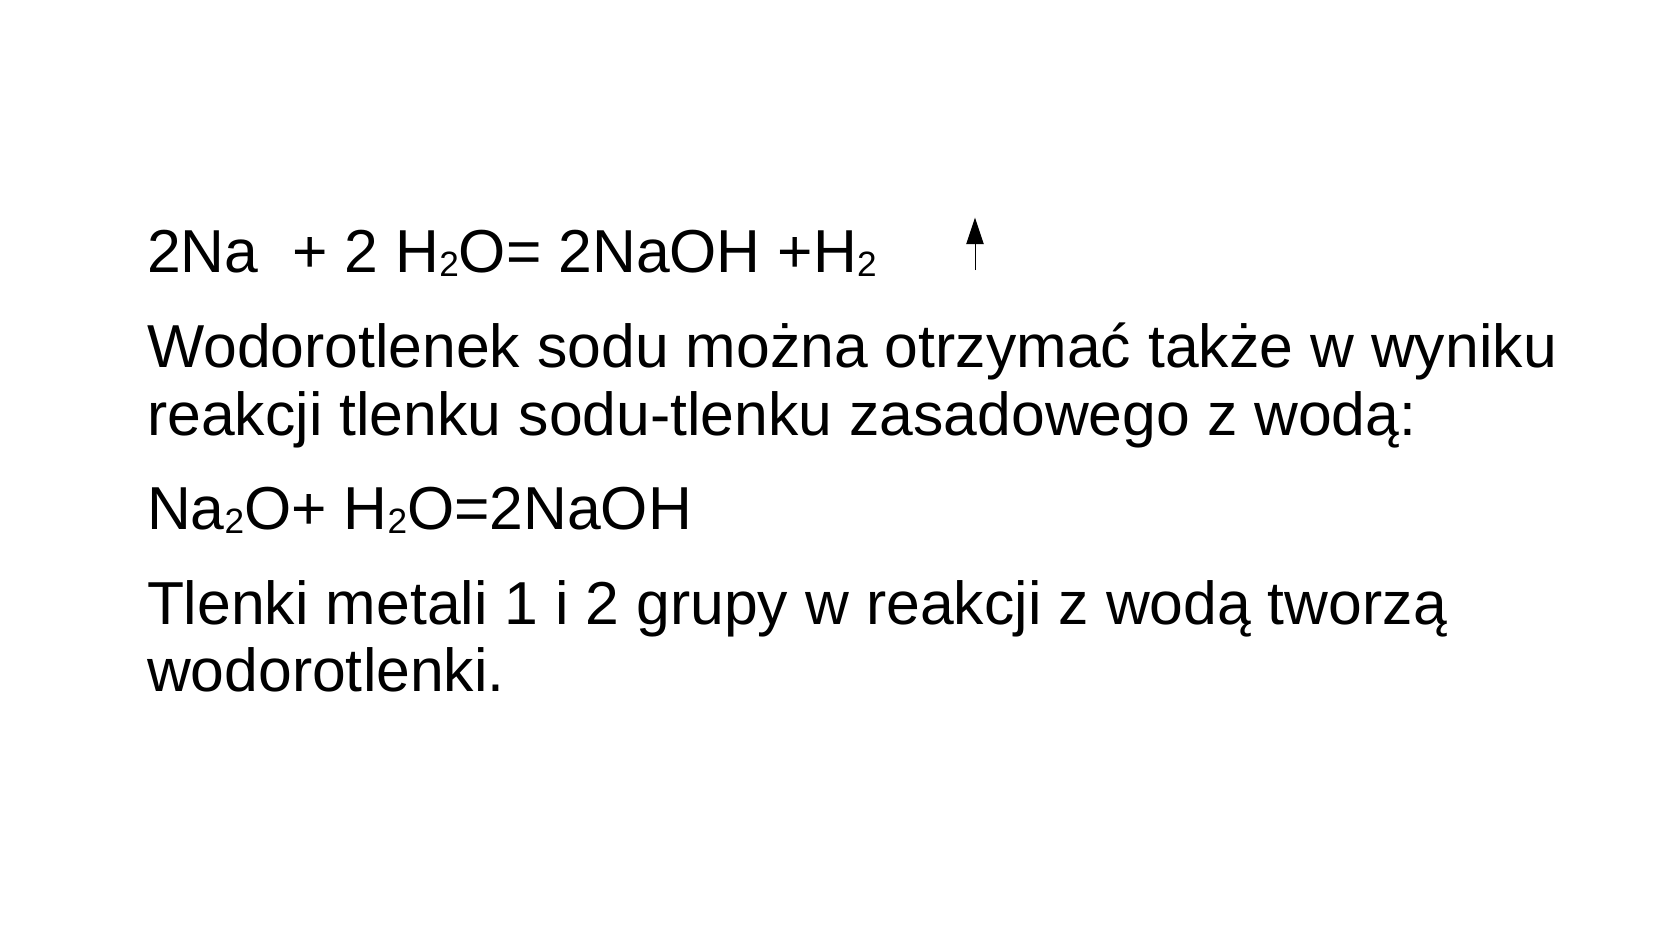

#
2Na + 2 H2O= 2NaOH +H2
Wodorotlenek sodu można otrzymać także w wyniku reakcji tlenku sodu-tlenku zasadowego z wodą:
Na2O+ H2O=2NaOH
Tlenki metali 1 i 2 grupy w reakcji z wodą tworzą wodorotlenki.